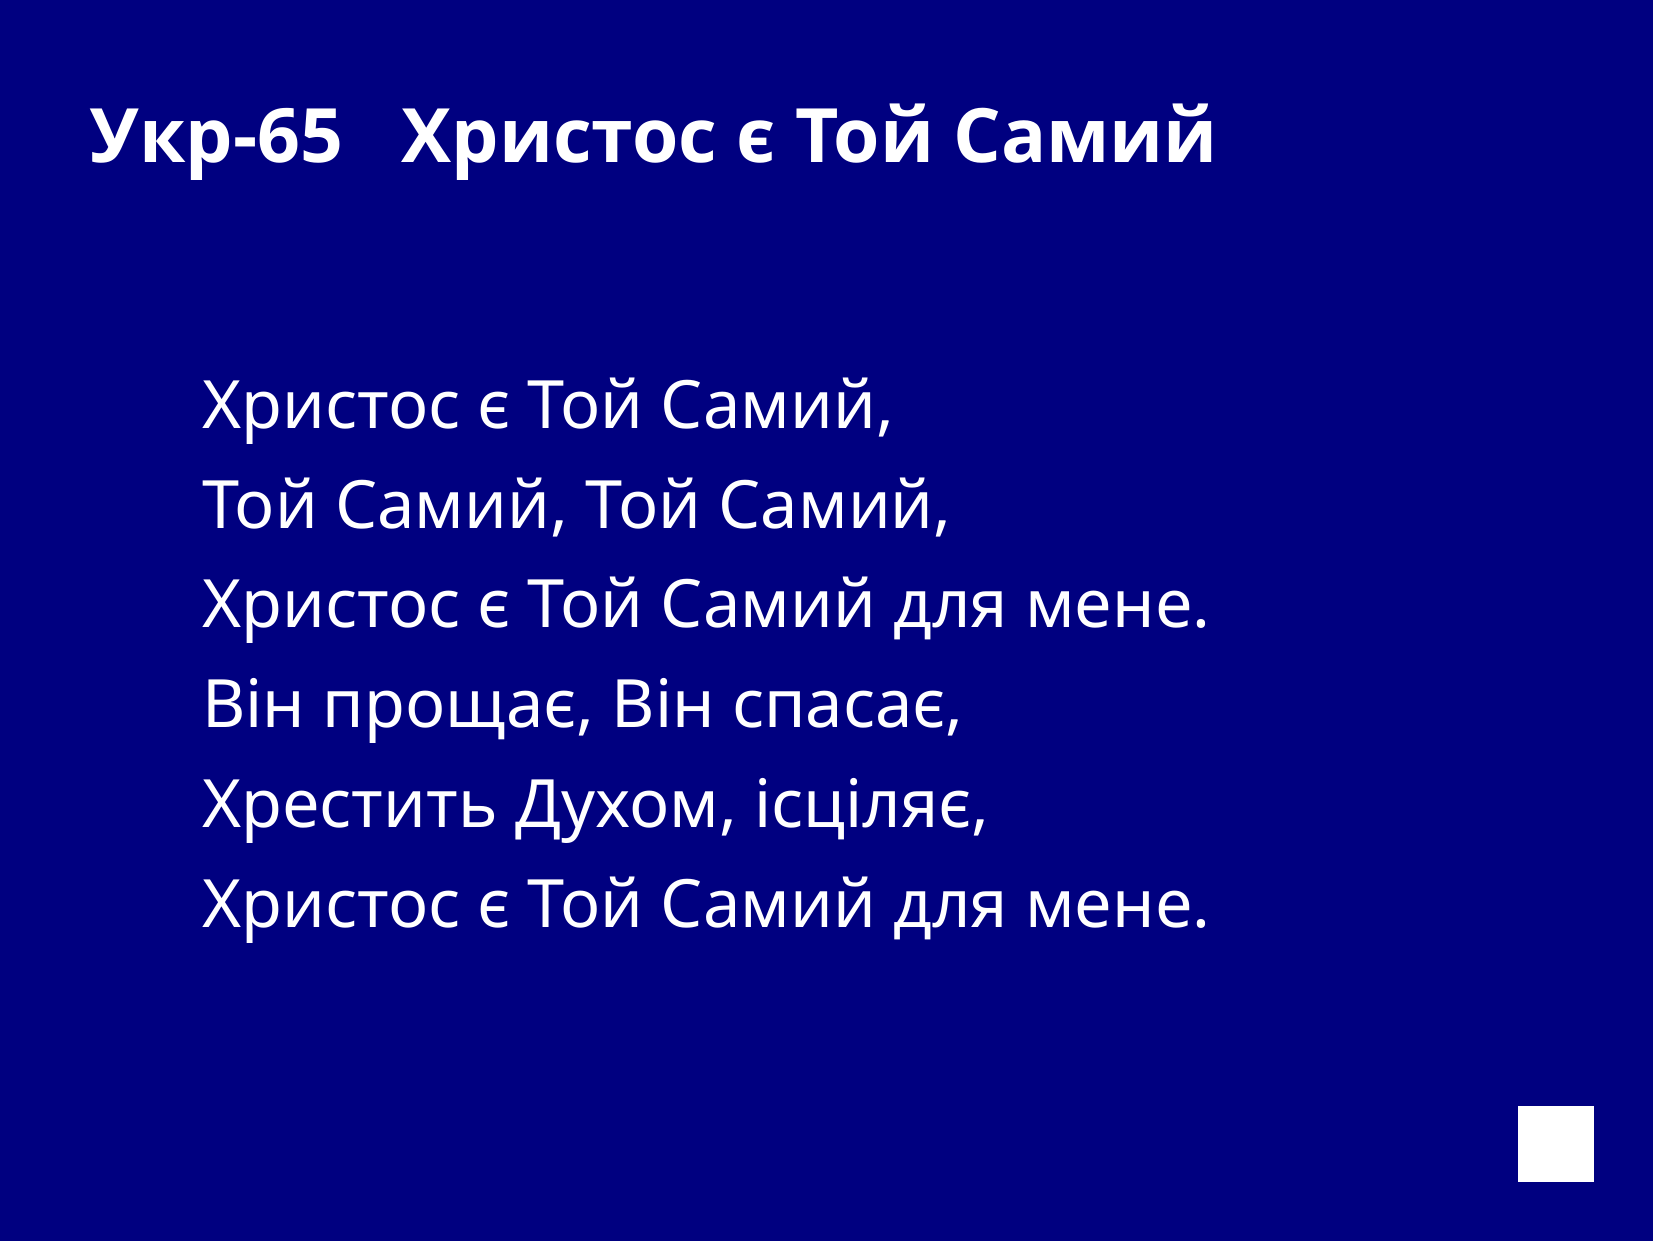

Укр-65 Христос є Той Самий
	Христос є Той Самий,
	Той Самий, Той Самий,
	Христос є Той Самий для мене.
	Він прощає, Він спасає,
	Хрестить Духом, ісціляє,
	Христос є Той Самий для мене.